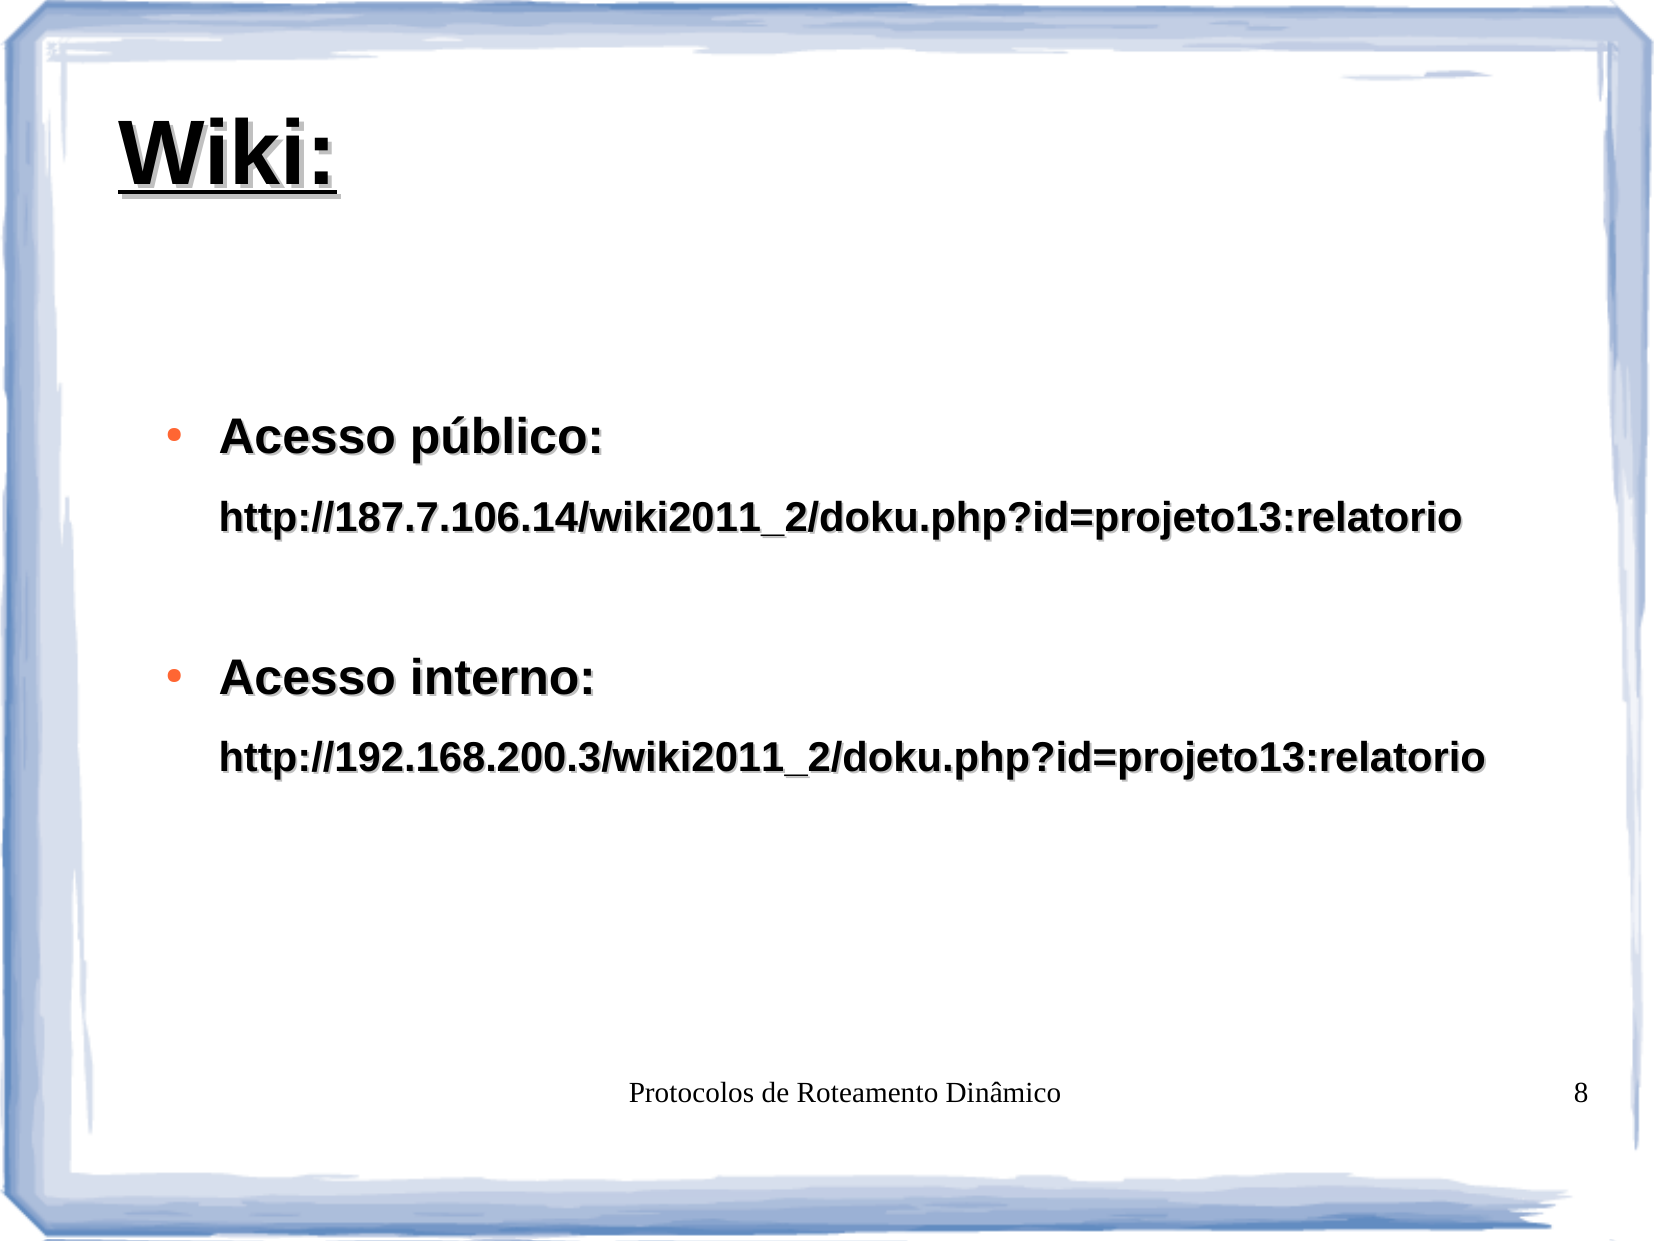

# Wiki:
Acesso público:
http://187.7.106.14/wiki2011_2/doku.php?id=projeto13:relatorio
Acesso interno:
http://192.168.200.3/wiki2011_2/doku.php?id=projeto13:relatorio
Protocolos de Roteamento Dinâmico
8